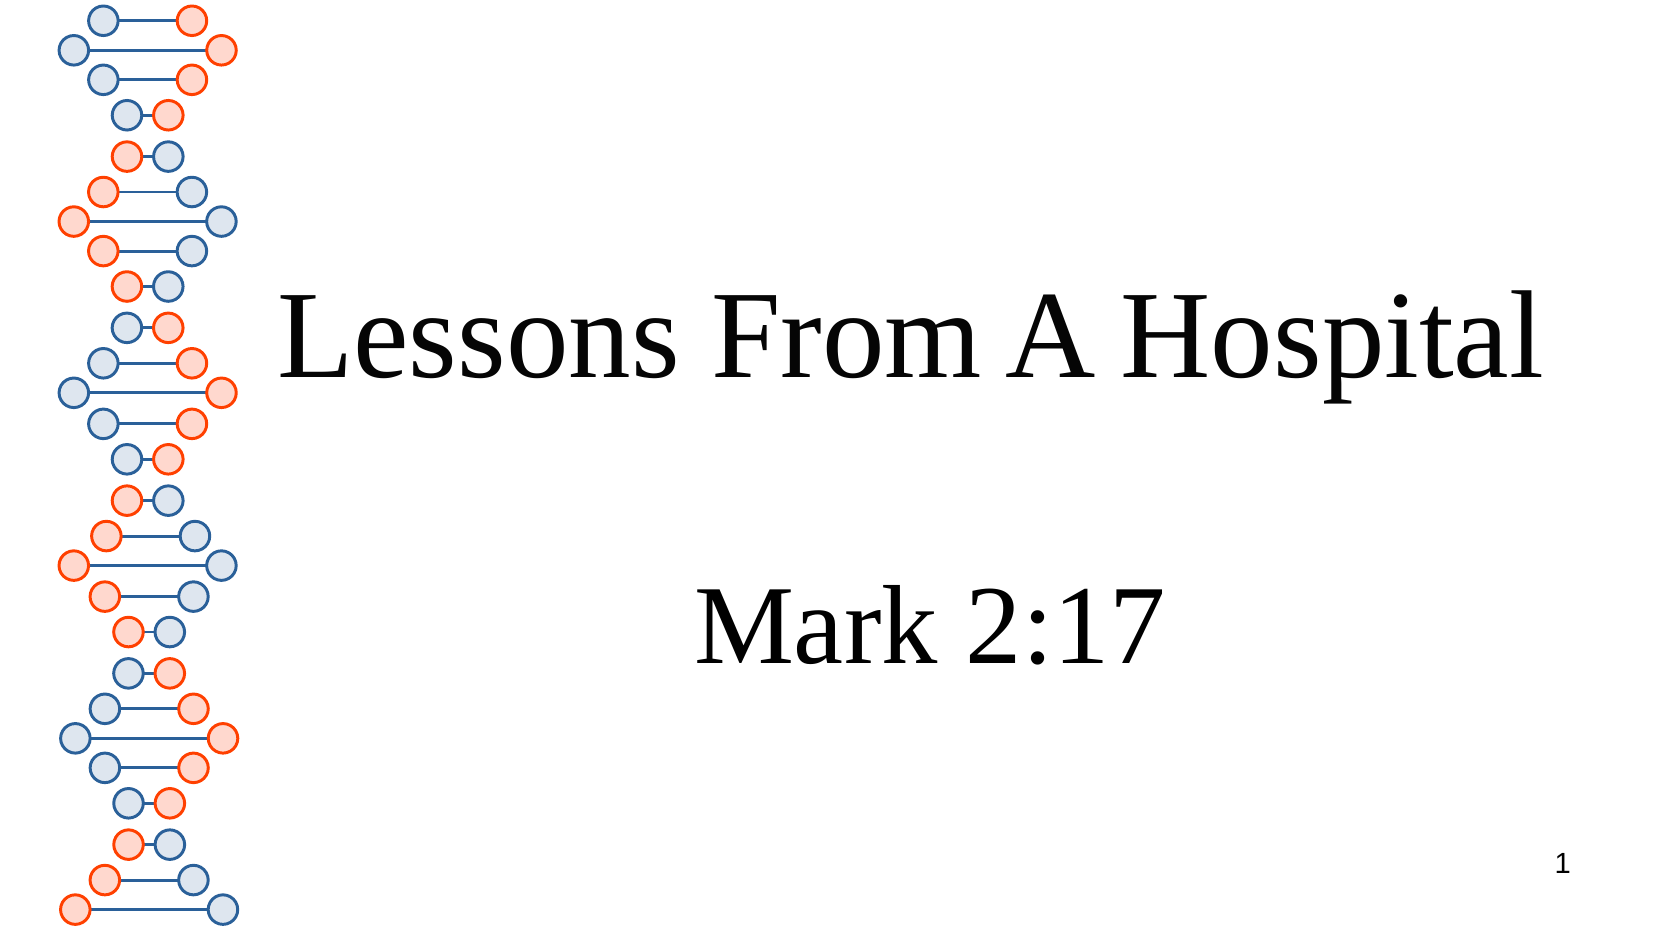

# Lessons From A Hospital
Mark 2:17
1